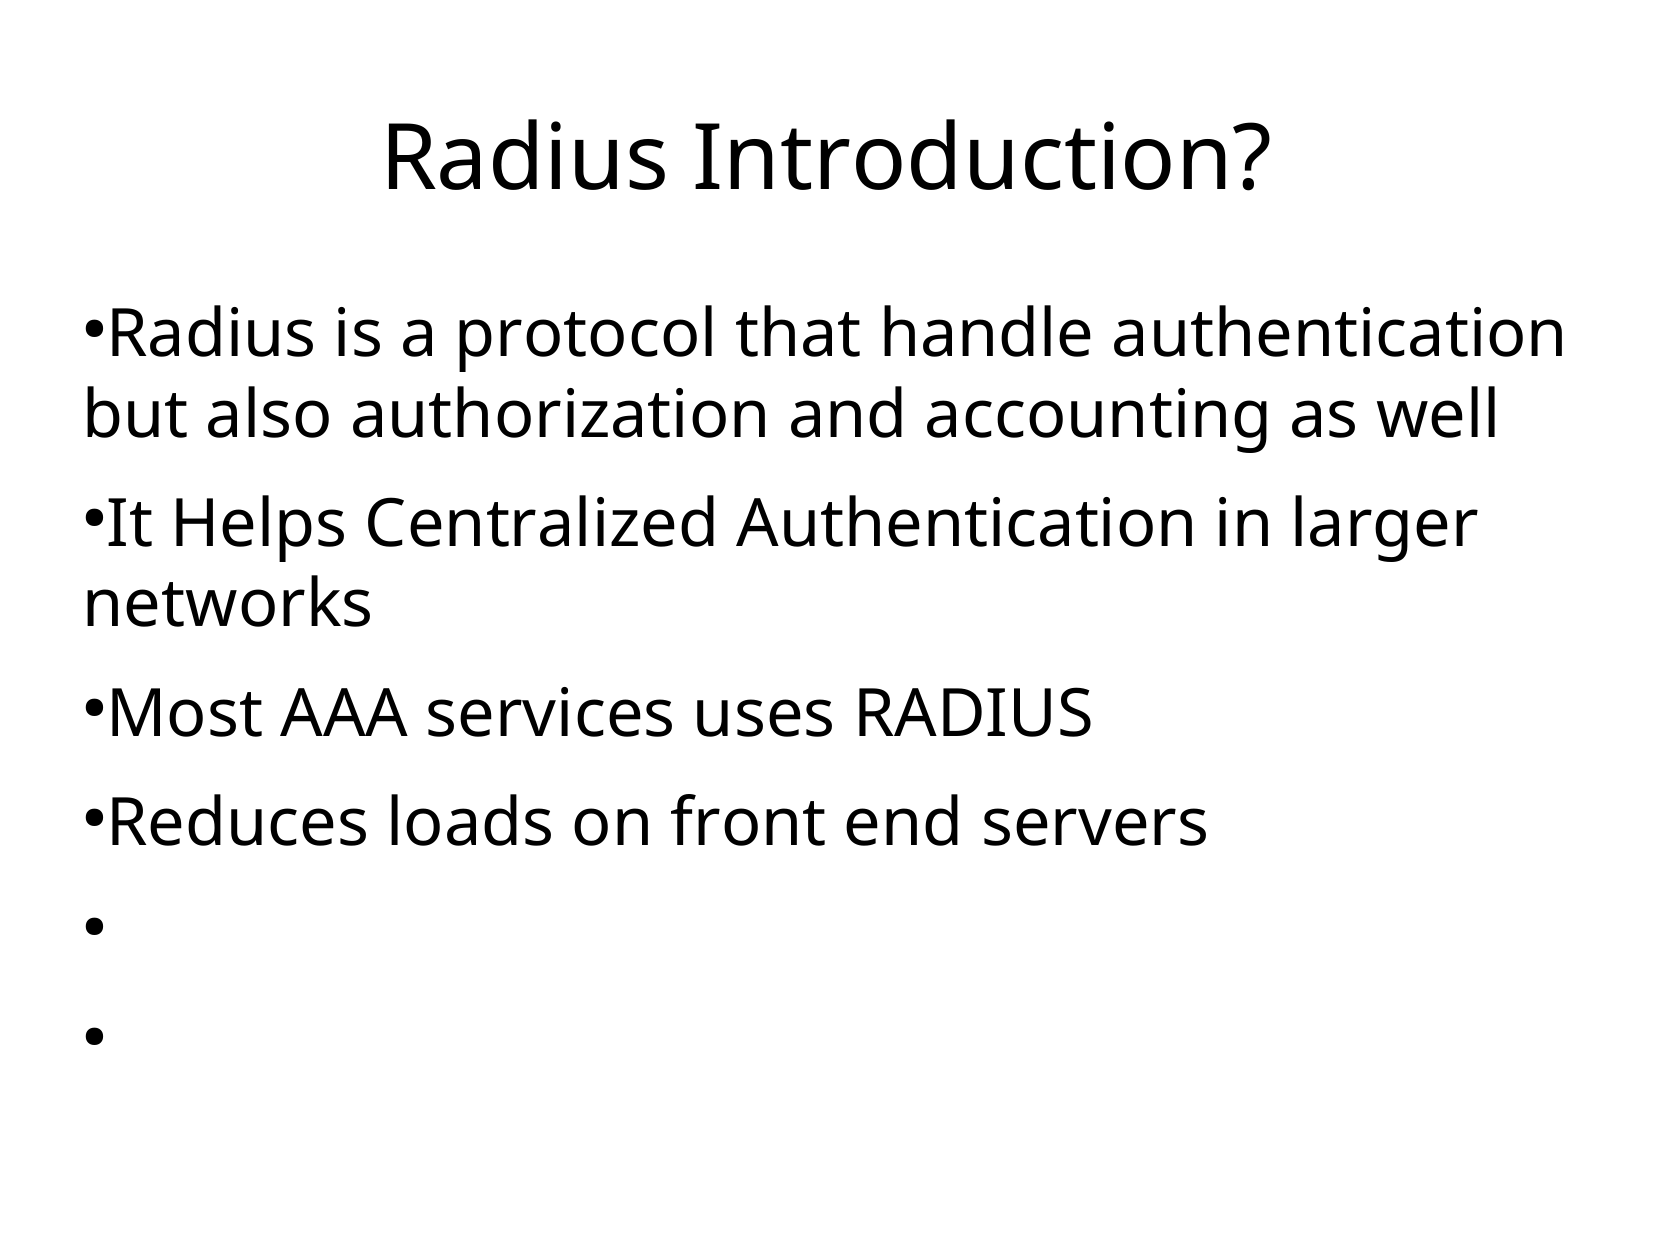

# Radius Introduction?
Radius is a protocol that handle authentication but also authorization and accounting as well
It Helps Centralized Authentication in larger networks
Most AAA services uses RADIUS
Reduces loads on front end servers